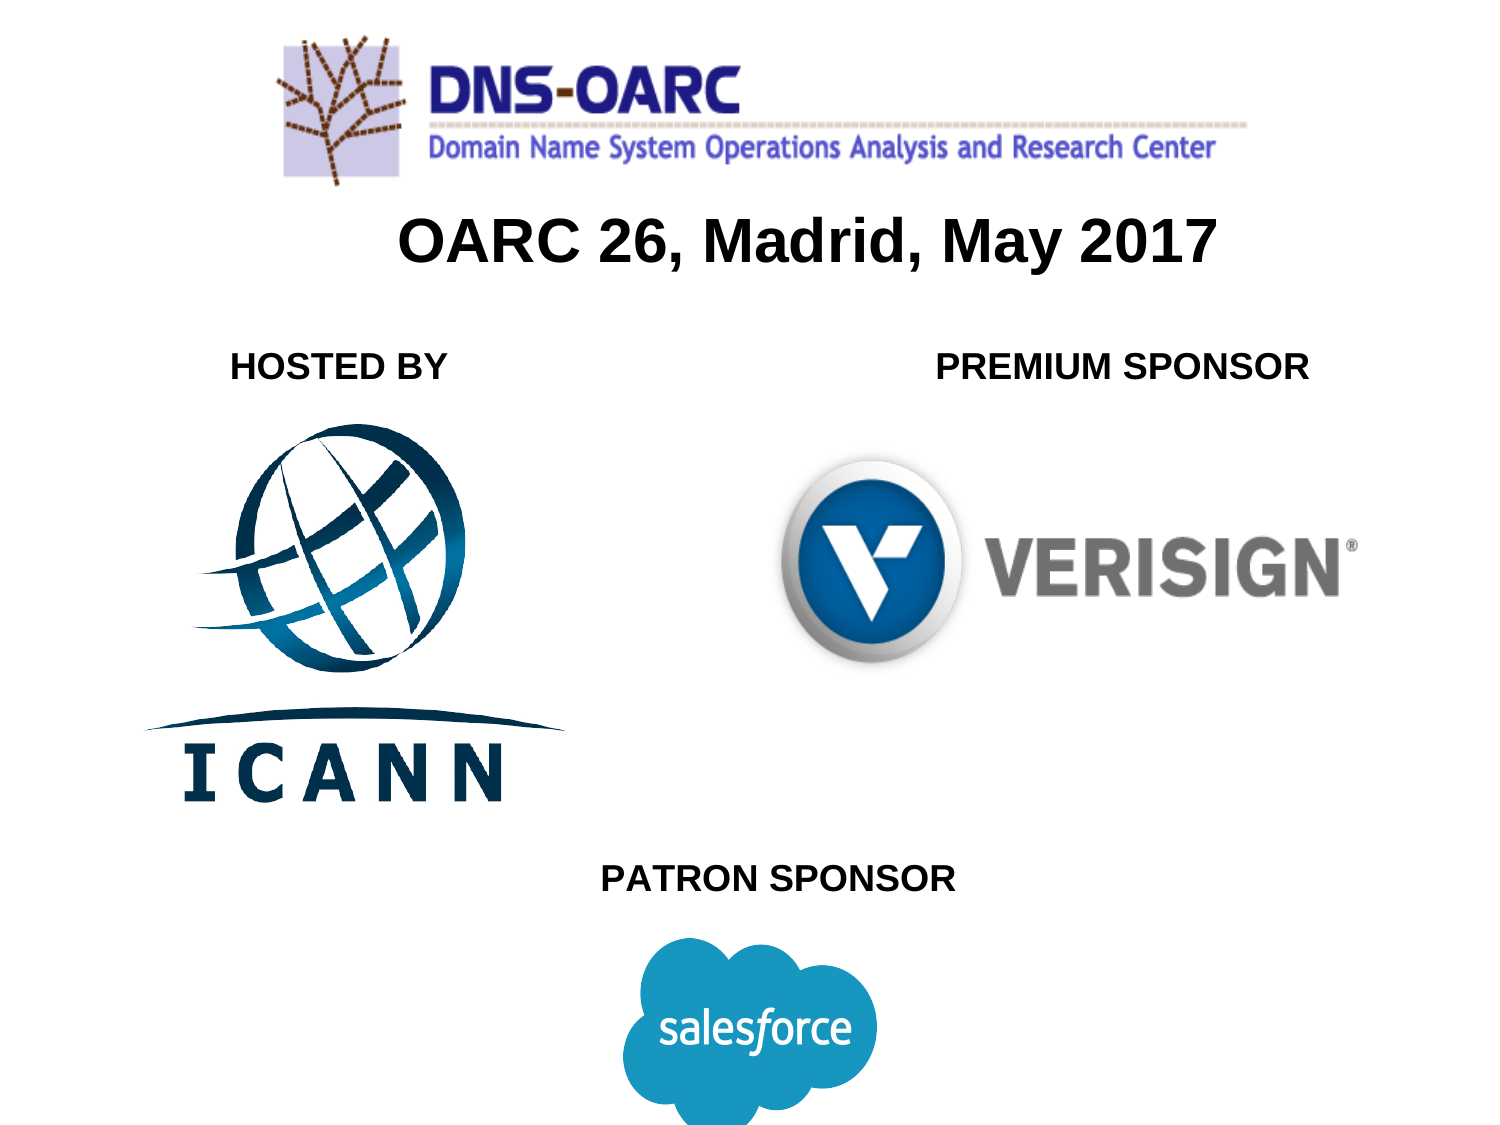

OARC 26, Madrid, May 2017
HOSTED BY
PREMIUM SPONSOR
PATRON SPONSOR